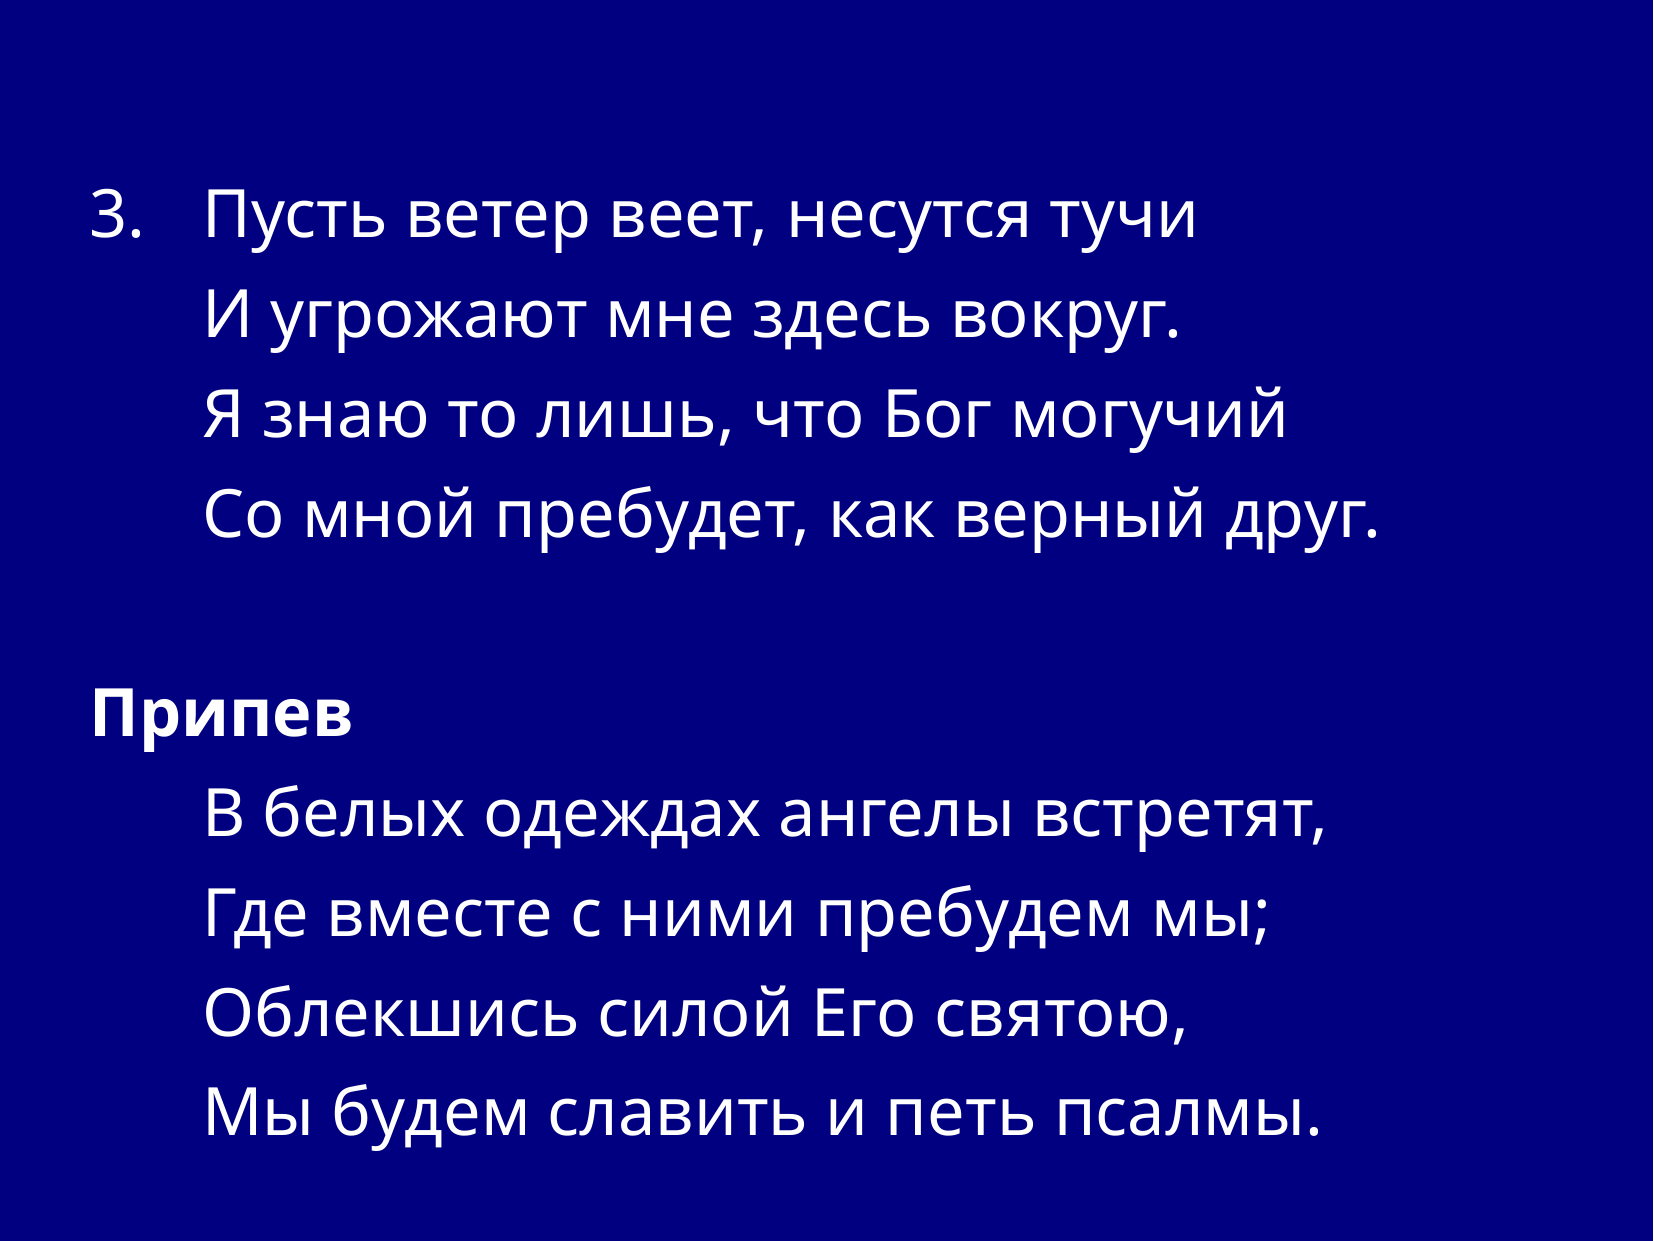

3.	Пусть ветер веет, несутся тучи
	И угрожают мне здесь вокруг.
	Я знаю то лишь, что Бог могучий
	Со мной пребудет, как верный друг.
Припев
	В белых одеждах ангелы встретят,
	Где вместе с ними пребудем мы;
	Облекшись силой Его святою,
	Мы будем славить и петь псалмы.